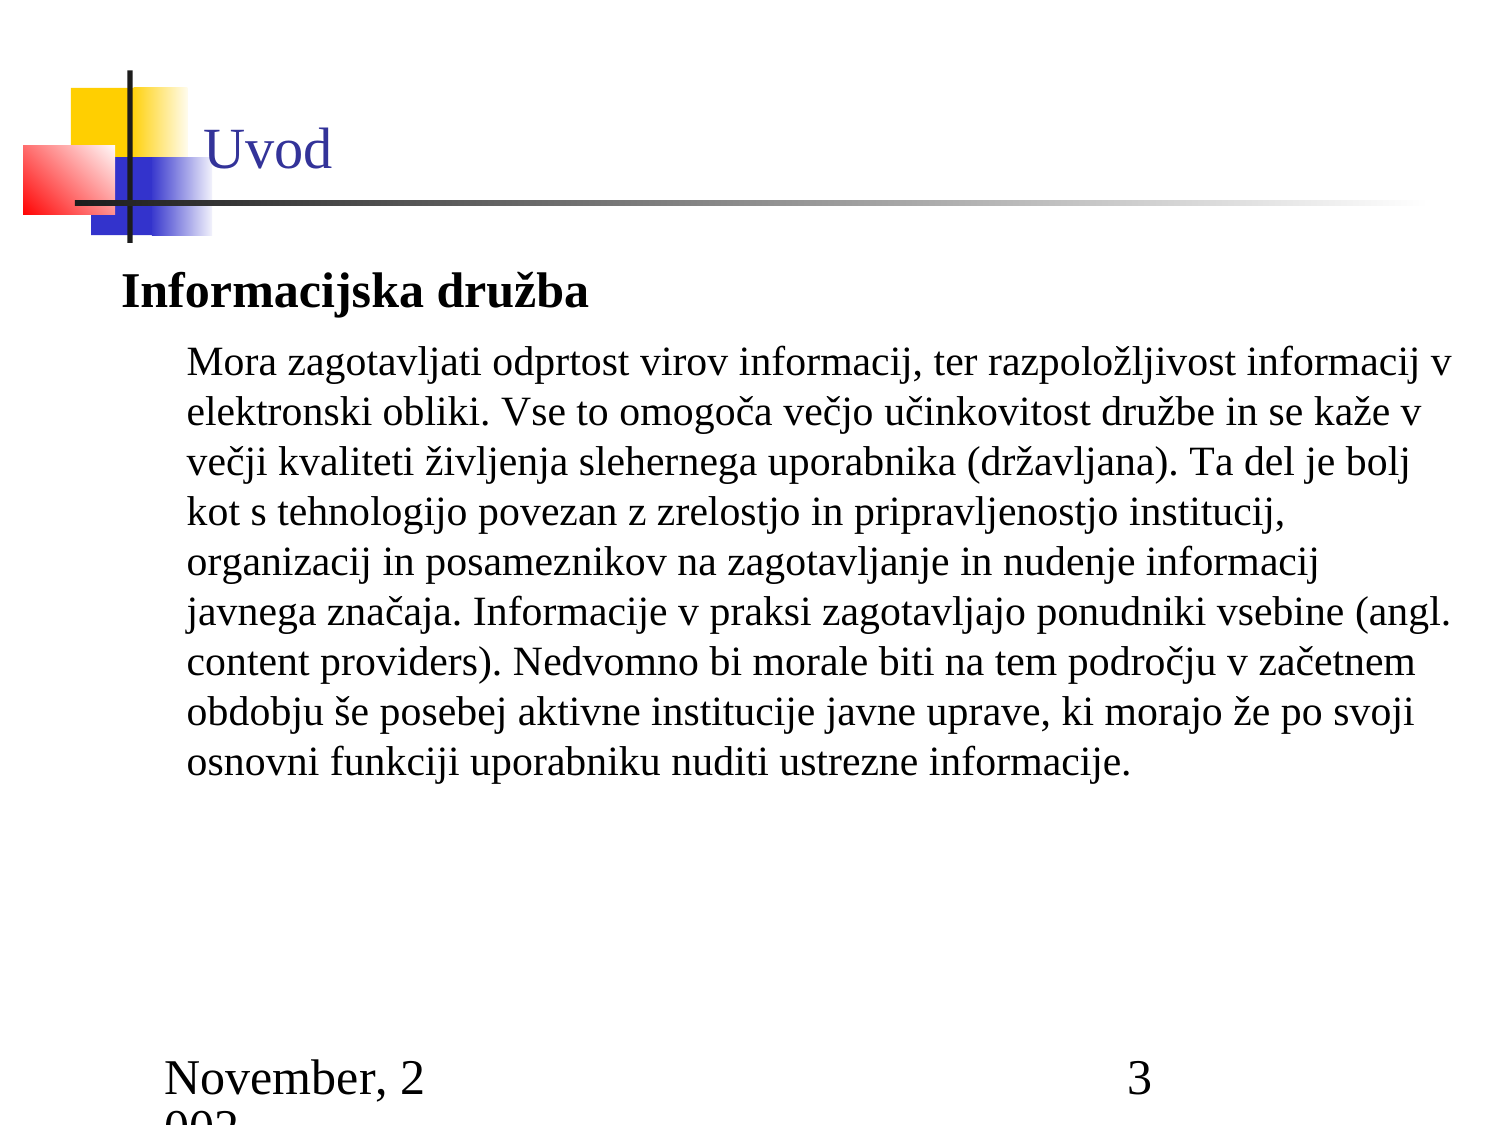

# Uvod
	Informacijska družba
	Mora zagotavljati odprtost virov informacij, ter razpoložljivost informacij v elektronski obliki. Vse to omogoča večjo učinkovitost družbe in se kaže v večji kvaliteti življenja slehernega uporabnika (državljana). Ta del je bolj kot s tehnologijo povezan z zrelostjo in pripravljenostjo institucij, organizacij in posameznikov na zagotavljanje in nudenje informacij javnega značaja. Informacije v praksi zagotavljajo ponudniki vsebine (angl. content providers). Nedvomno bi morale biti na tem področju v začetnem obdobju še posebej aktivne institucije javne uprave, ki morajo že po svoji osnovni funkciji uporabniku nuditi ustrezne informacije.
November, 2002
TR
3